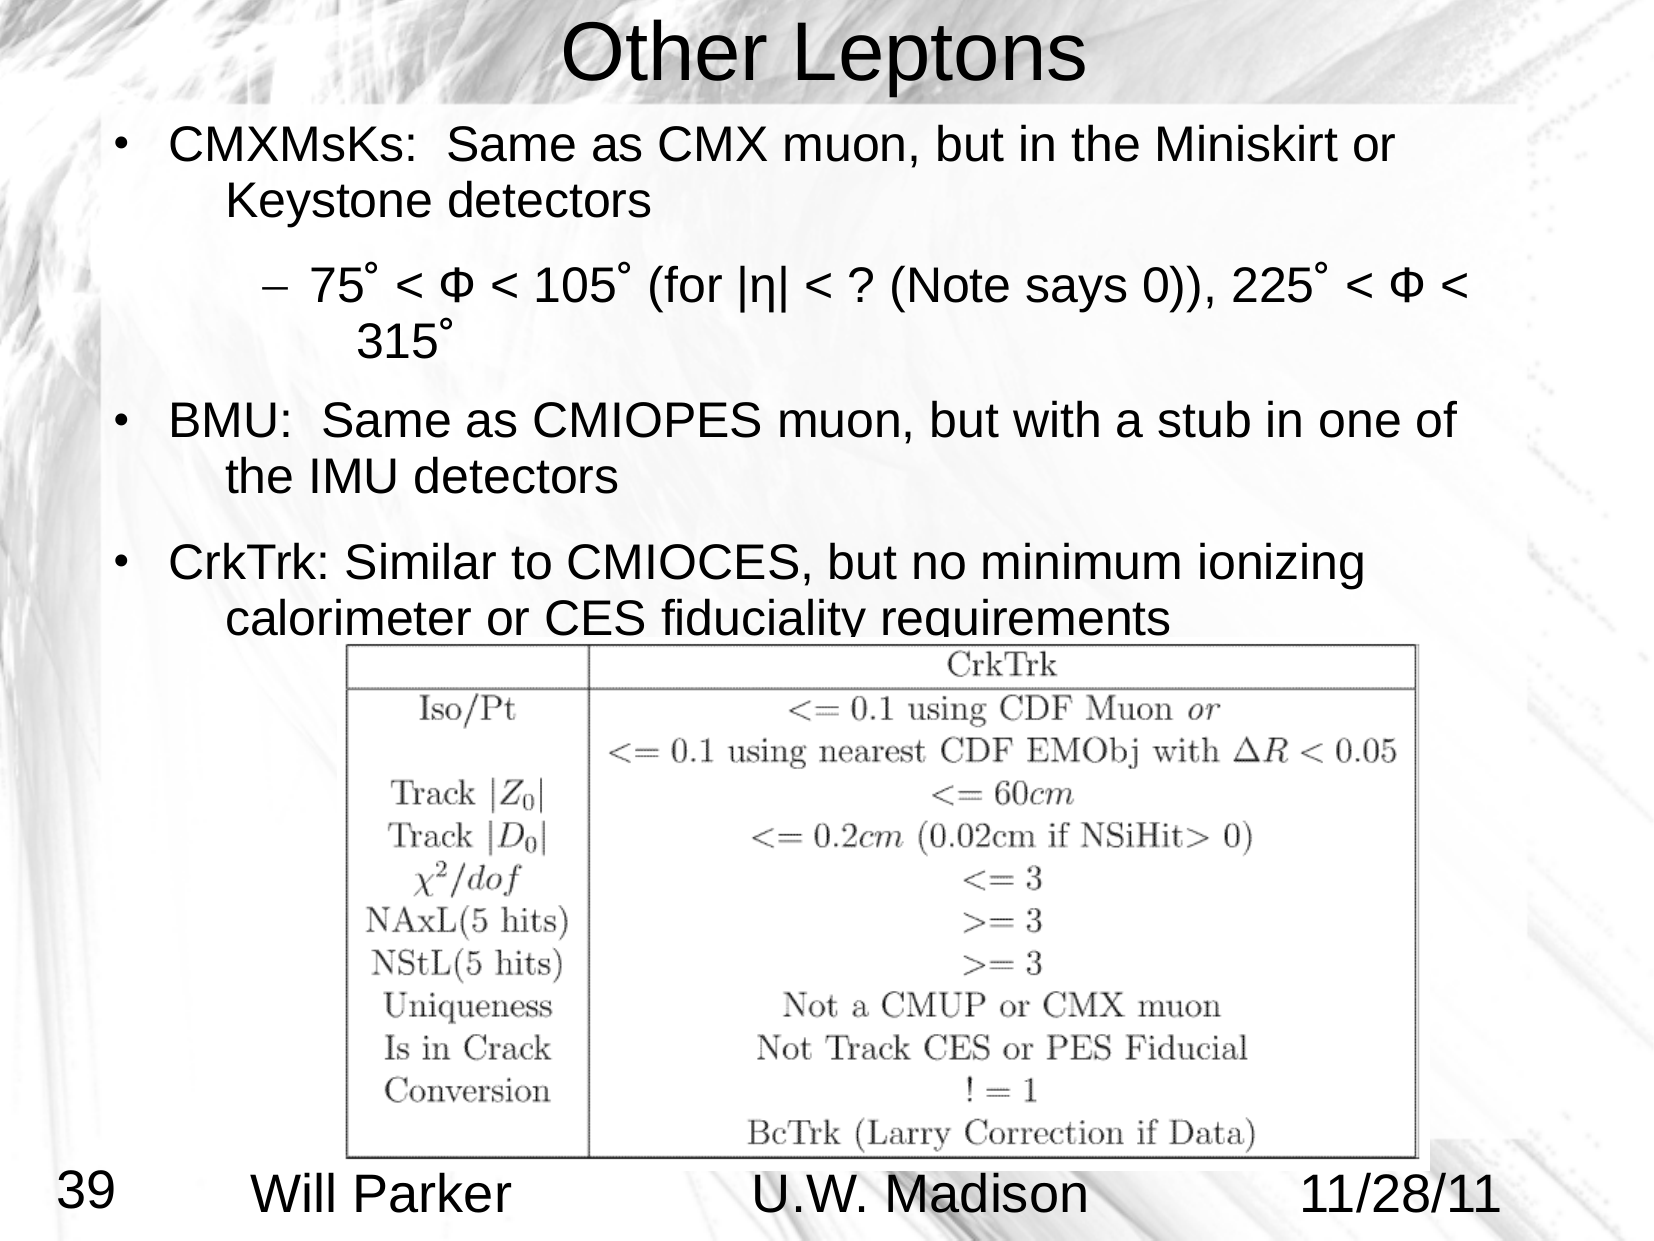

# Other Leptons
CMXMsKs: Same as CMX muon, but in the Miniskirt or Keystone detectors
75˚ < Ф < 105˚ (for |η| < ? (Note says 0)), 225˚ < Ф < 315˚
BMU: Same as CMIOPES muon, but with a stub in one of the IMU detectors
CrkTrk: Similar to CMIOCES, but no minimum ionizing calorimeter or CES fiduciality requirements
39
 Will Parker U.W. Madison 11/28/11